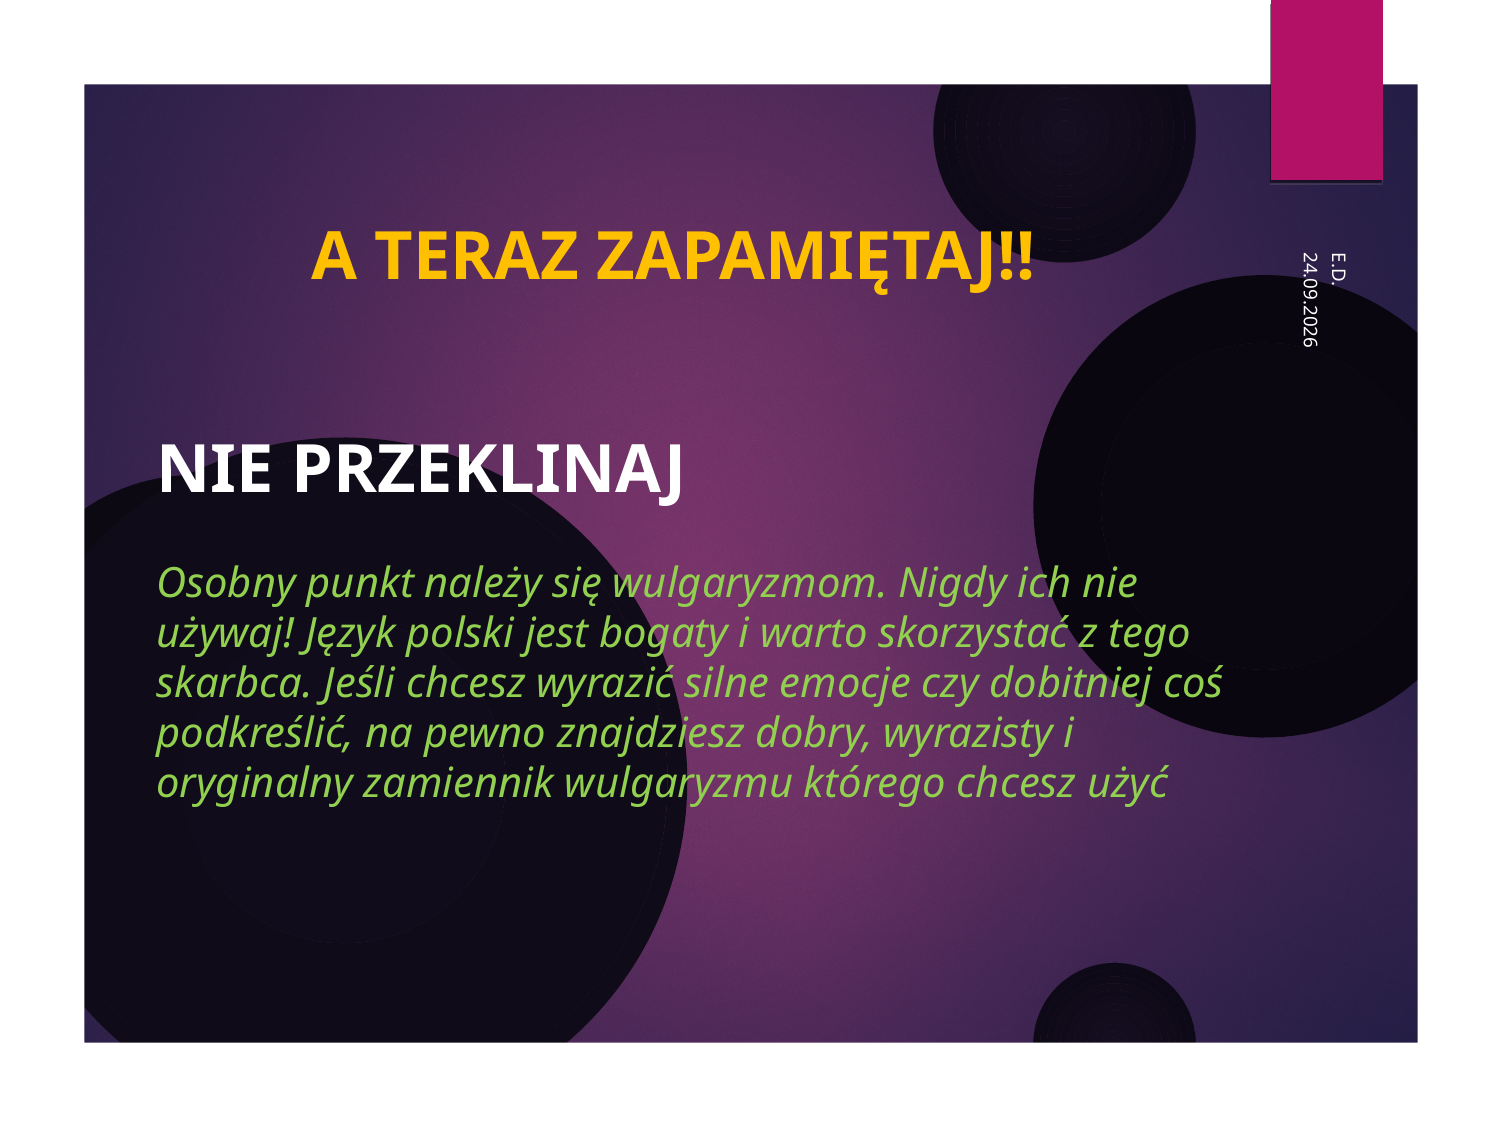

# A TERAZ ZAPAMIĘTAJ!!
NIE PRZEKLINAJ
Osobny punkt należy się wulgaryzmom. Nigdy ich nie używaj! Język polski jest bogaty i warto skorzystać z tego skarbca. Jeśli chcesz wyrazić silne emocje czy dobitniej coś podkreślić, na pewno znajdziesz dobry, wyrazisty i oryginalny zamiennik wulgaryzmu którego chcesz użyć
E.D.